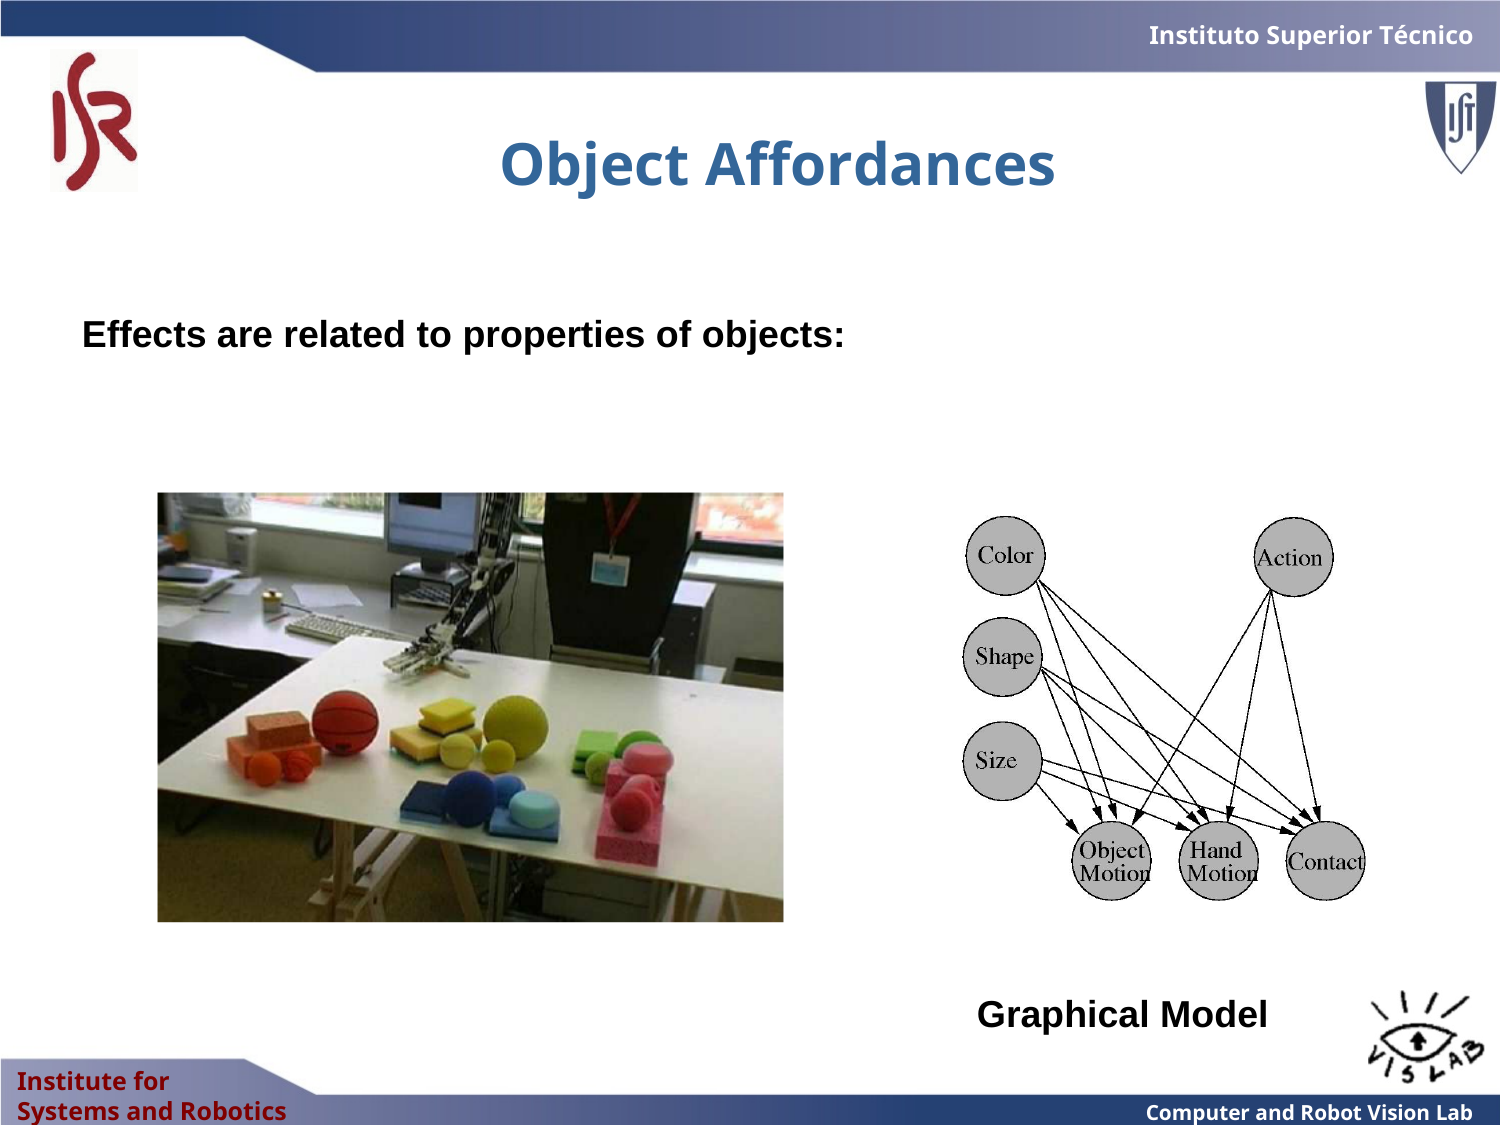

Object Affordances
Effects are related to properties of objects:
Graphical Model